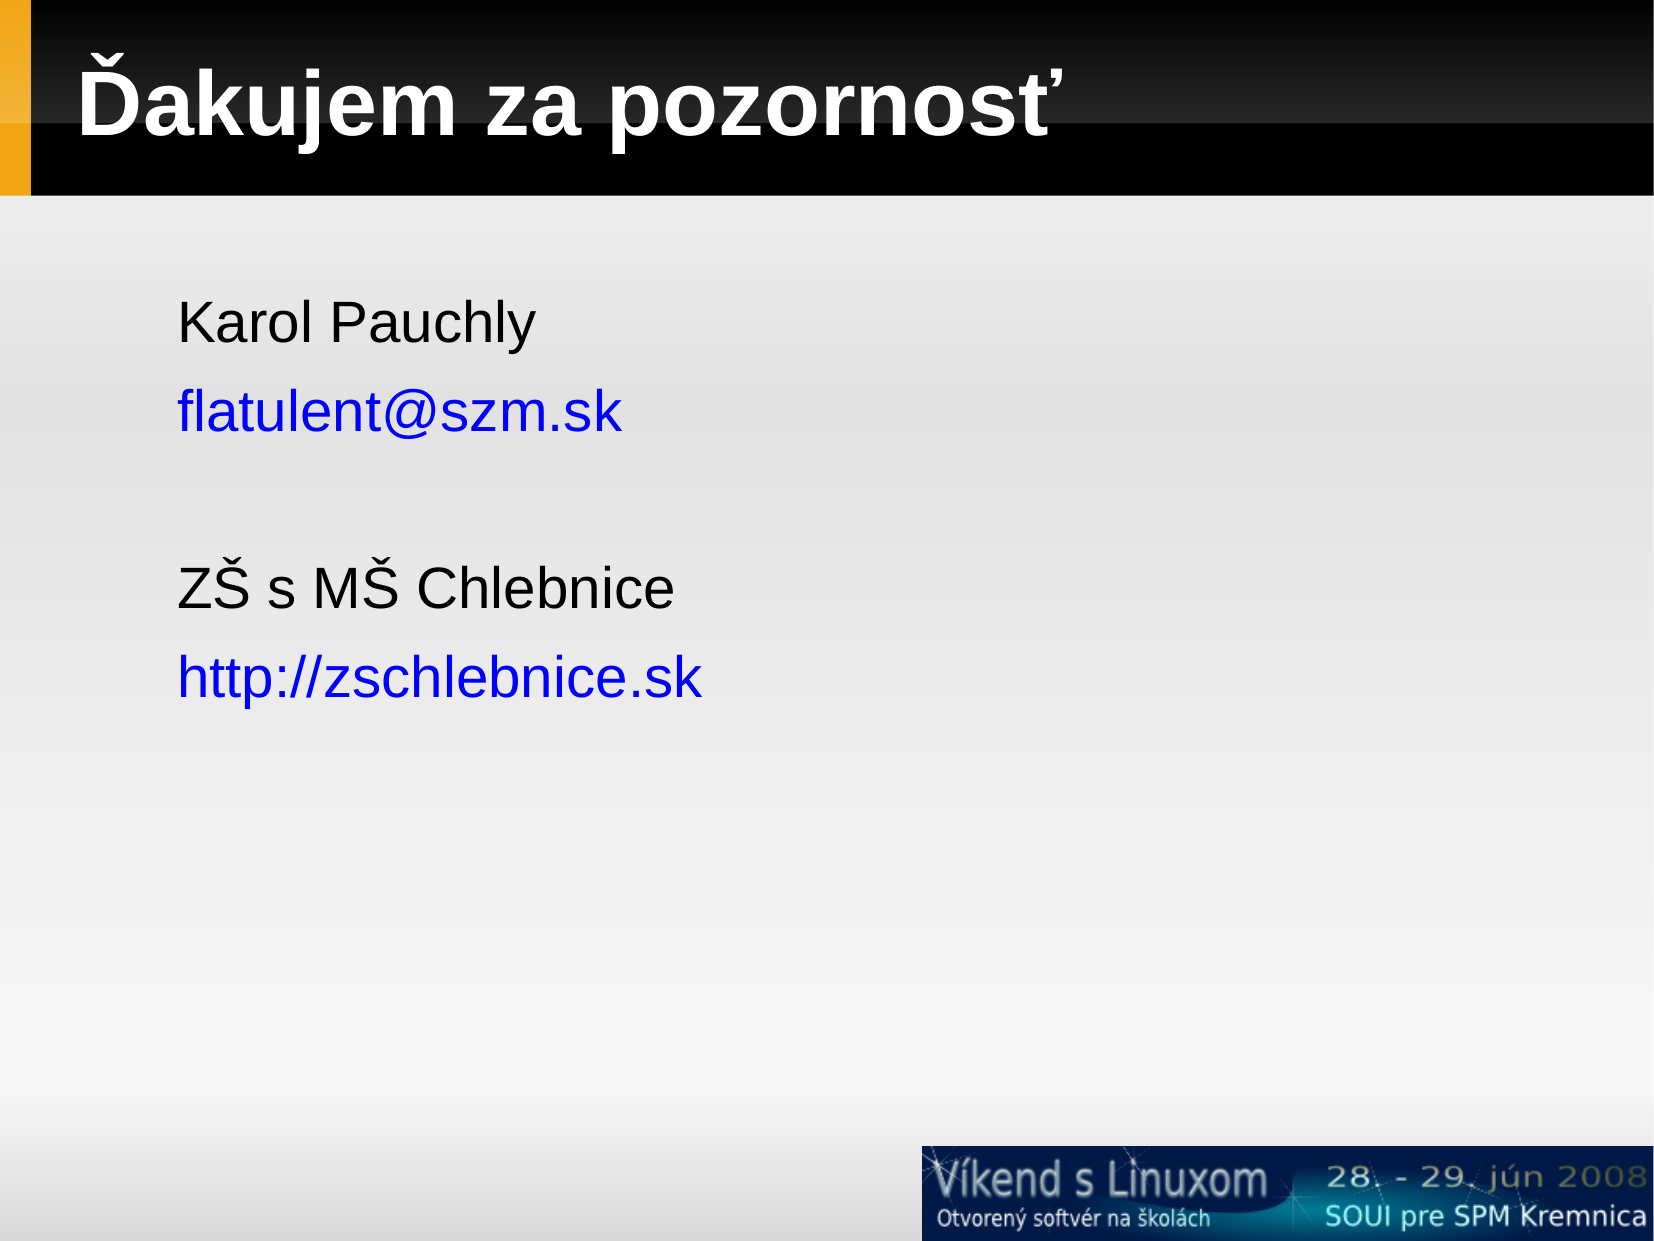

# Ďakujem za pozornosť
Karol Pauchly
flatulent@szm.sk
ZŠ s MŠ Chlebnice
http://zschlebnice.sk